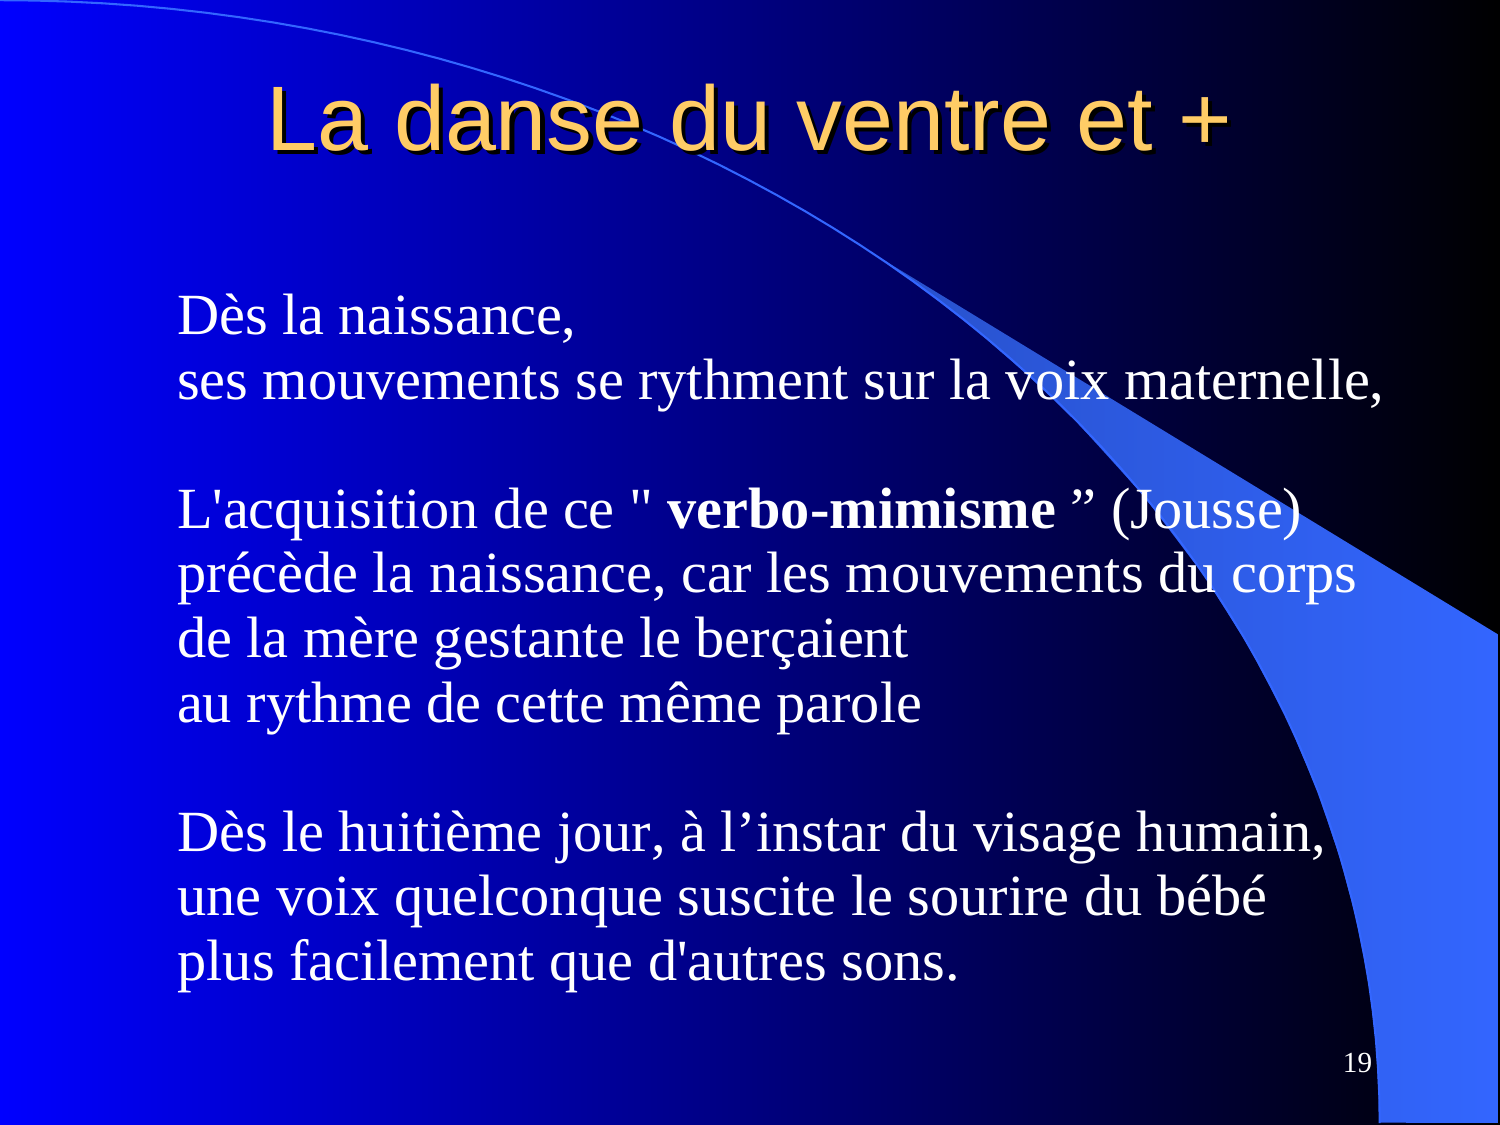

# La danse du ventre et +
Dès la naissance,
ses mouvements se rythment sur la voix maternelle,
L'acquisition de ce " verbo-mimisme ” (Jousse)
précède la naissance, car les mouvements du corps
de la mère gestante le berçaient
au rythme de cette même parole
Dès le huitième jour, à l’instar du visage humain,
une voix quelconque suscite le sourire du bébé
plus facilement que d'autres sons.
19